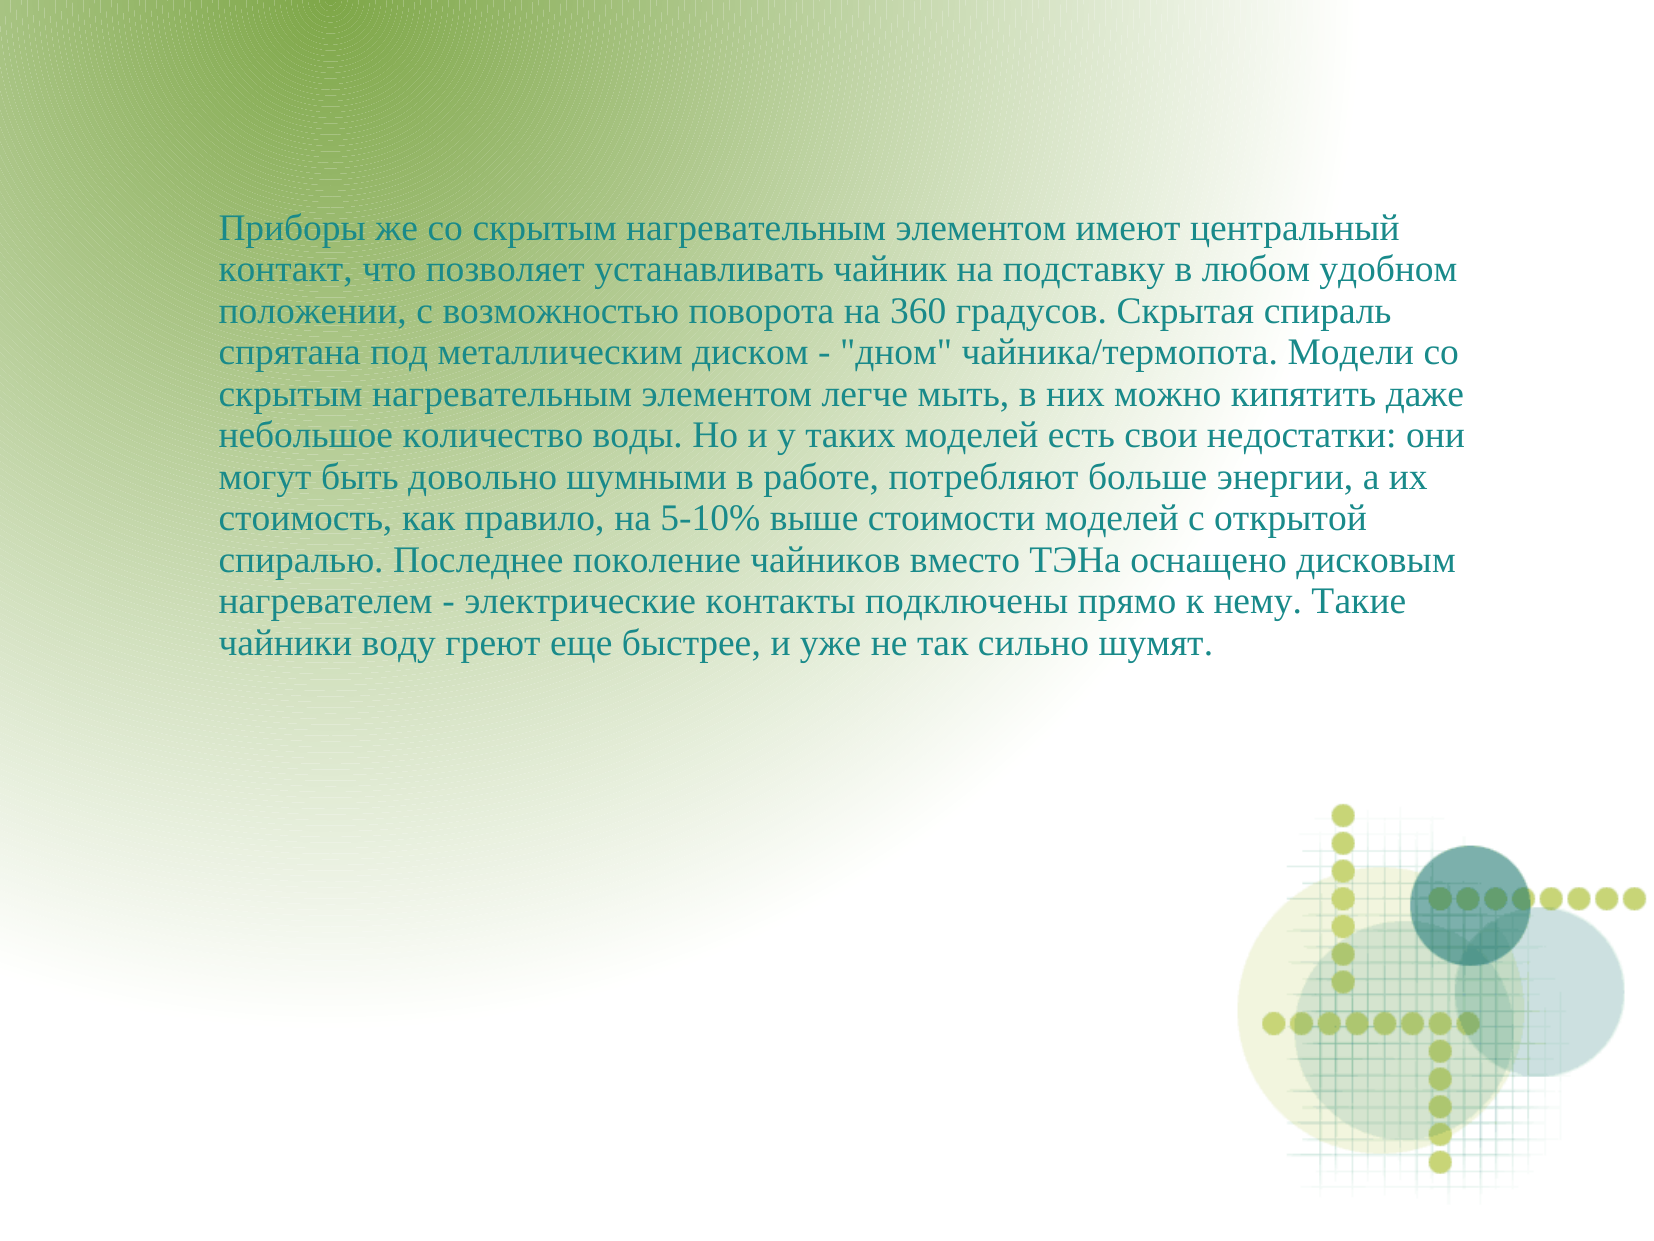

# Приборы же со скрытым нагревательным элементом имеют центральный контакт, что позволяет устанавливать чайник на подставку в любом удобном положении, с возможностью поворота на 360 градусов. Скрытая спираль спрятана под металлическим диском - "дном" чайника/термопота. Модели со скрытым нагревательным элементом легче мыть, в них можно кипятить даже небольшое количество воды. Но и у таких моделей есть свои недостатки: они могут быть довольно шумными в работе, потребляют больше энергии, а их стоимость, как правило, на 5-10% выше стоимости моделей с открытой спиралью. Последнее поколение чайников вместо ТЭНа оснащено дисковым нагревателем - электрические контакты подключены прямо к нему. Такие чайники воду греют еще быстрее, и уже не так сильно шумят.